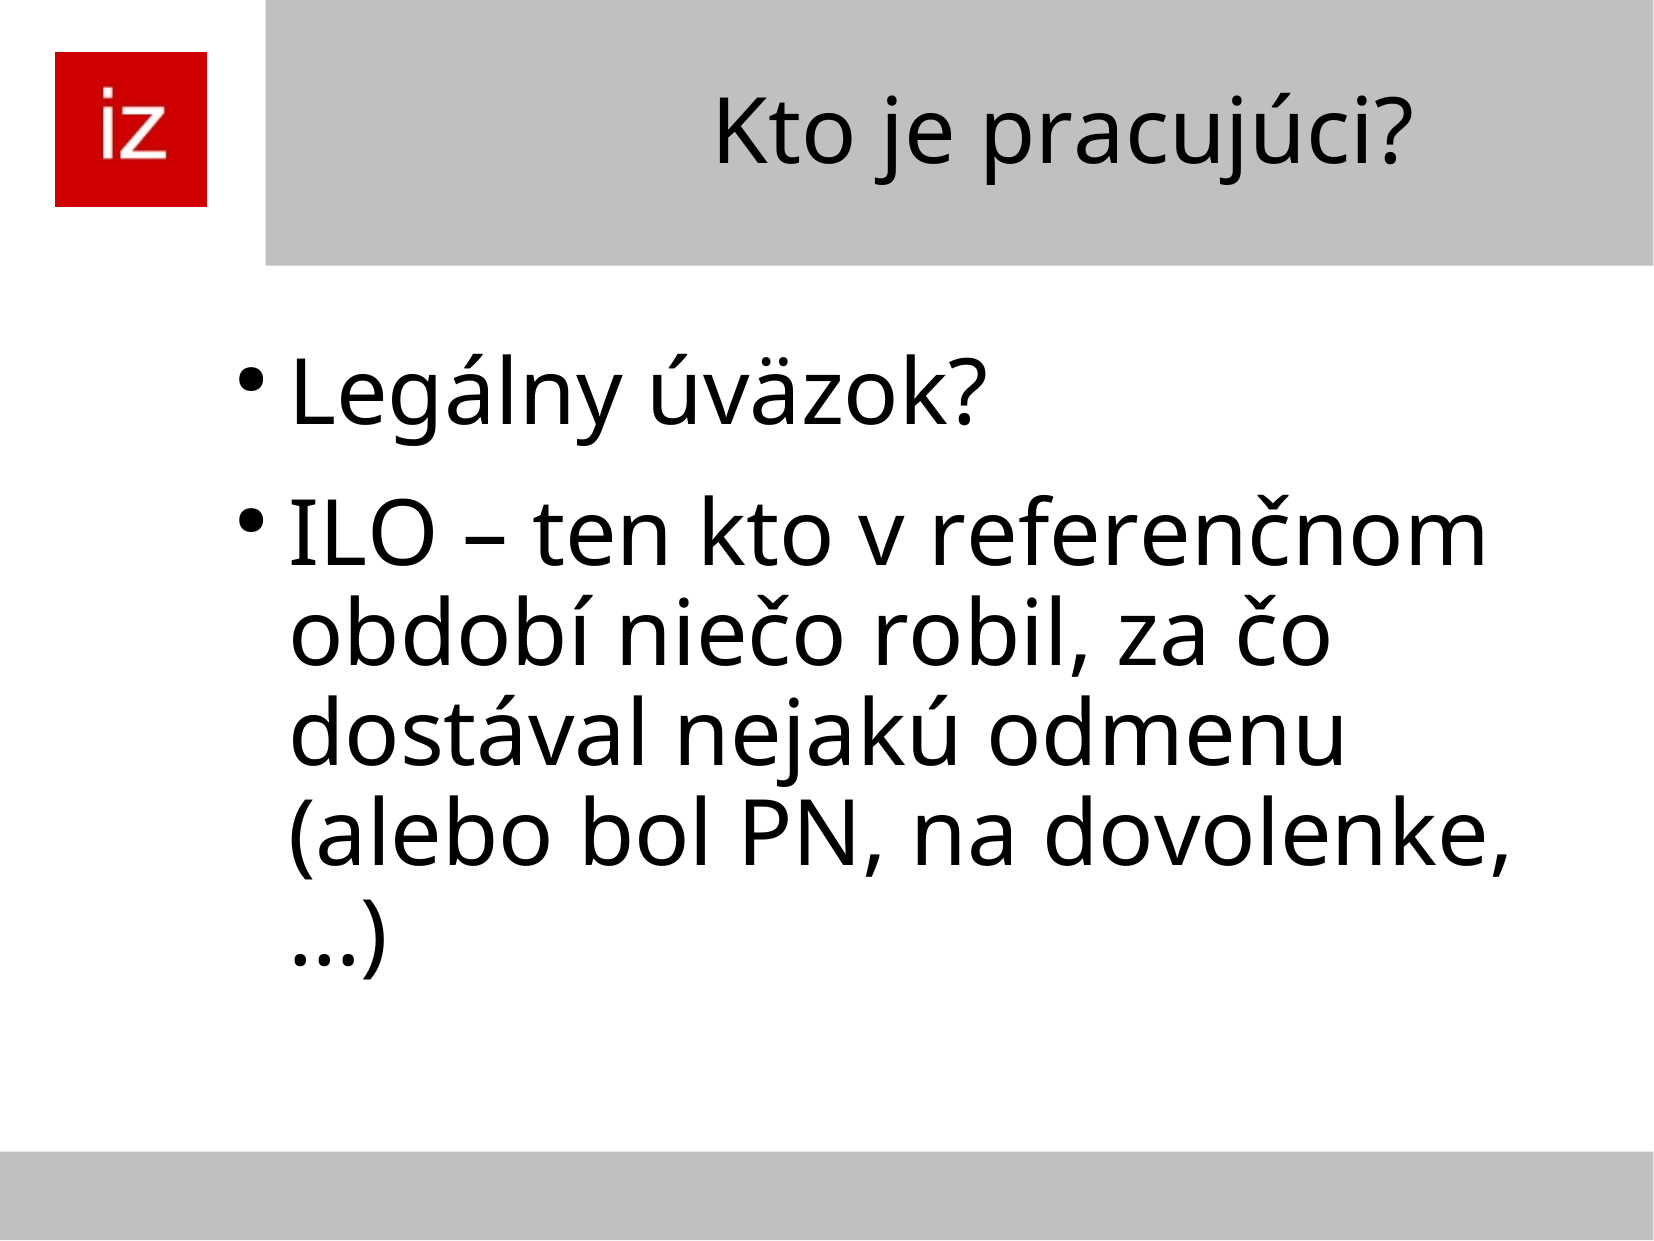

# Kto je pracujúci?
Legálny úväzok?
ILO – ten kto v referenčnom období niečo robil, za čo dostával nejakú odmenu (alebo bol PN, na dovolenke, …)